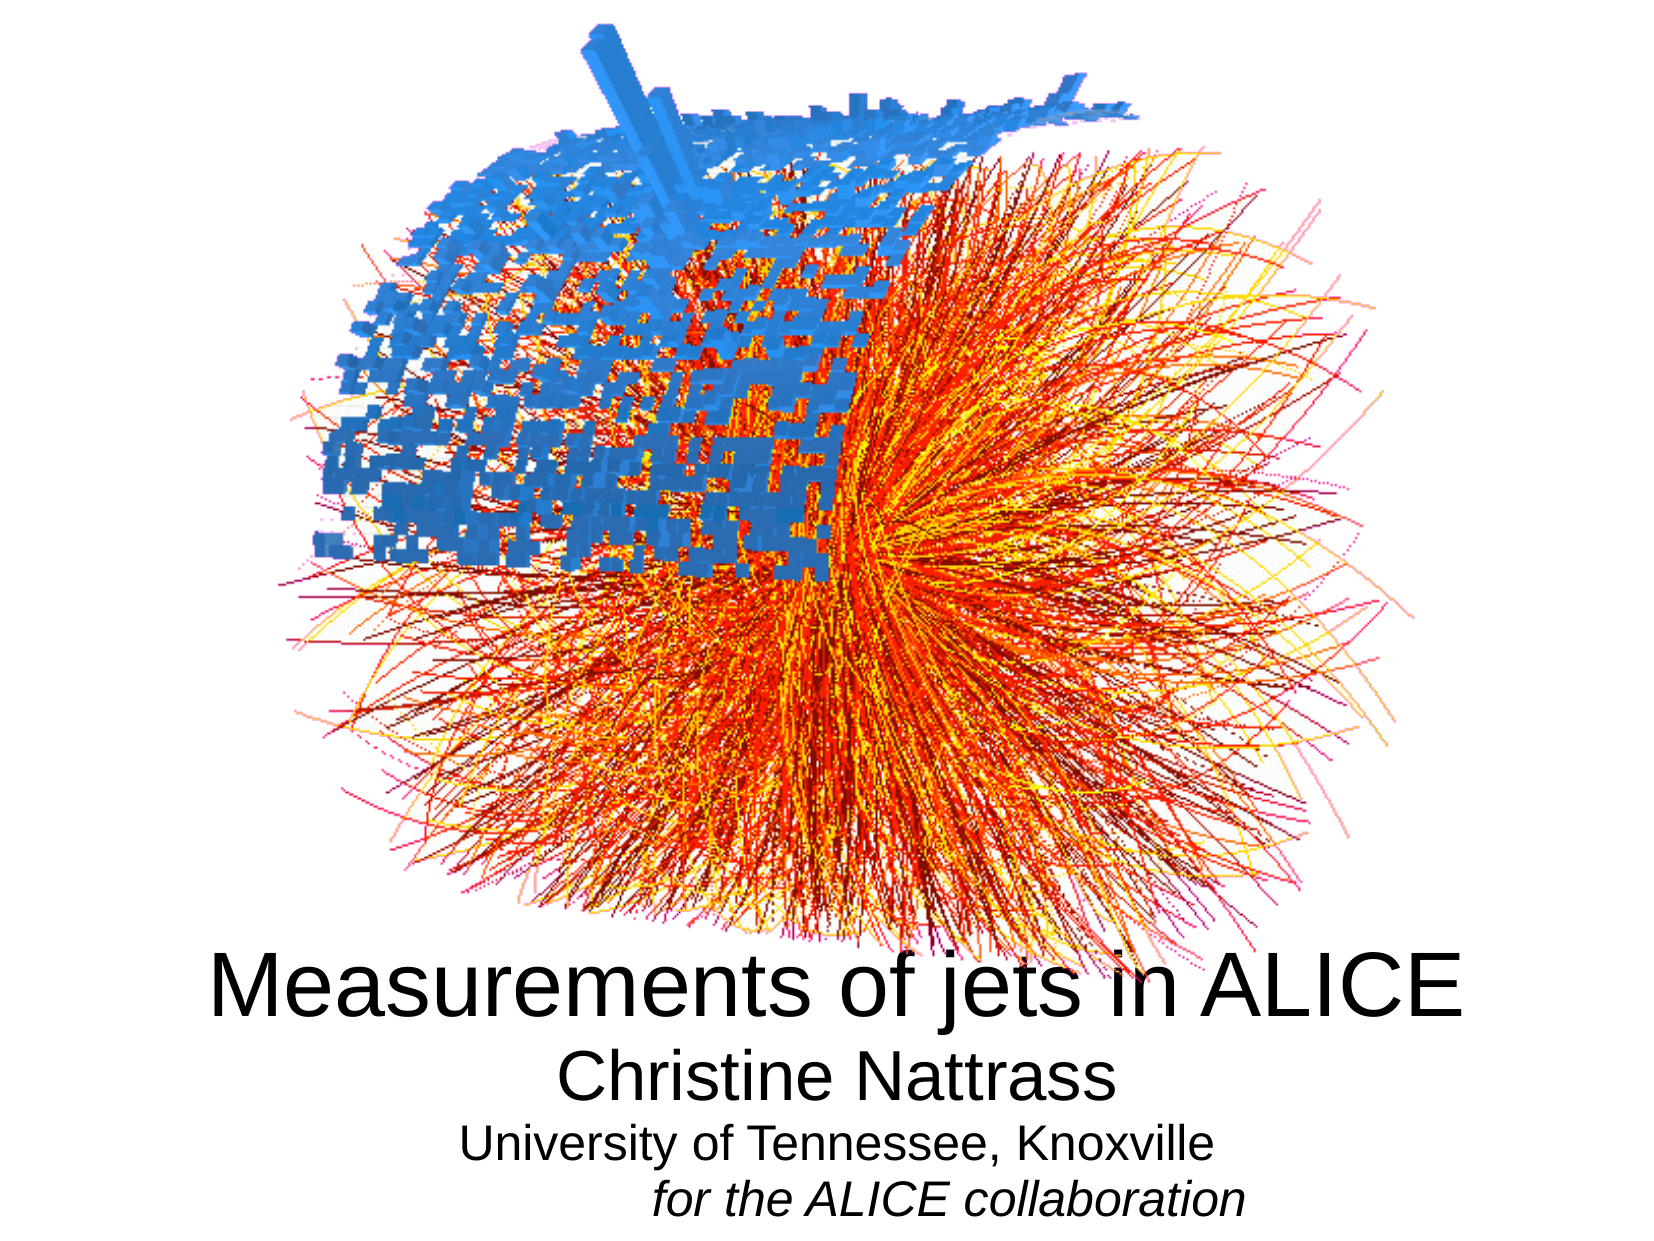

# Measurements of jets in ALICE Christine Nattrass University of Tennessee, Knoxville for the ALICE collaboration